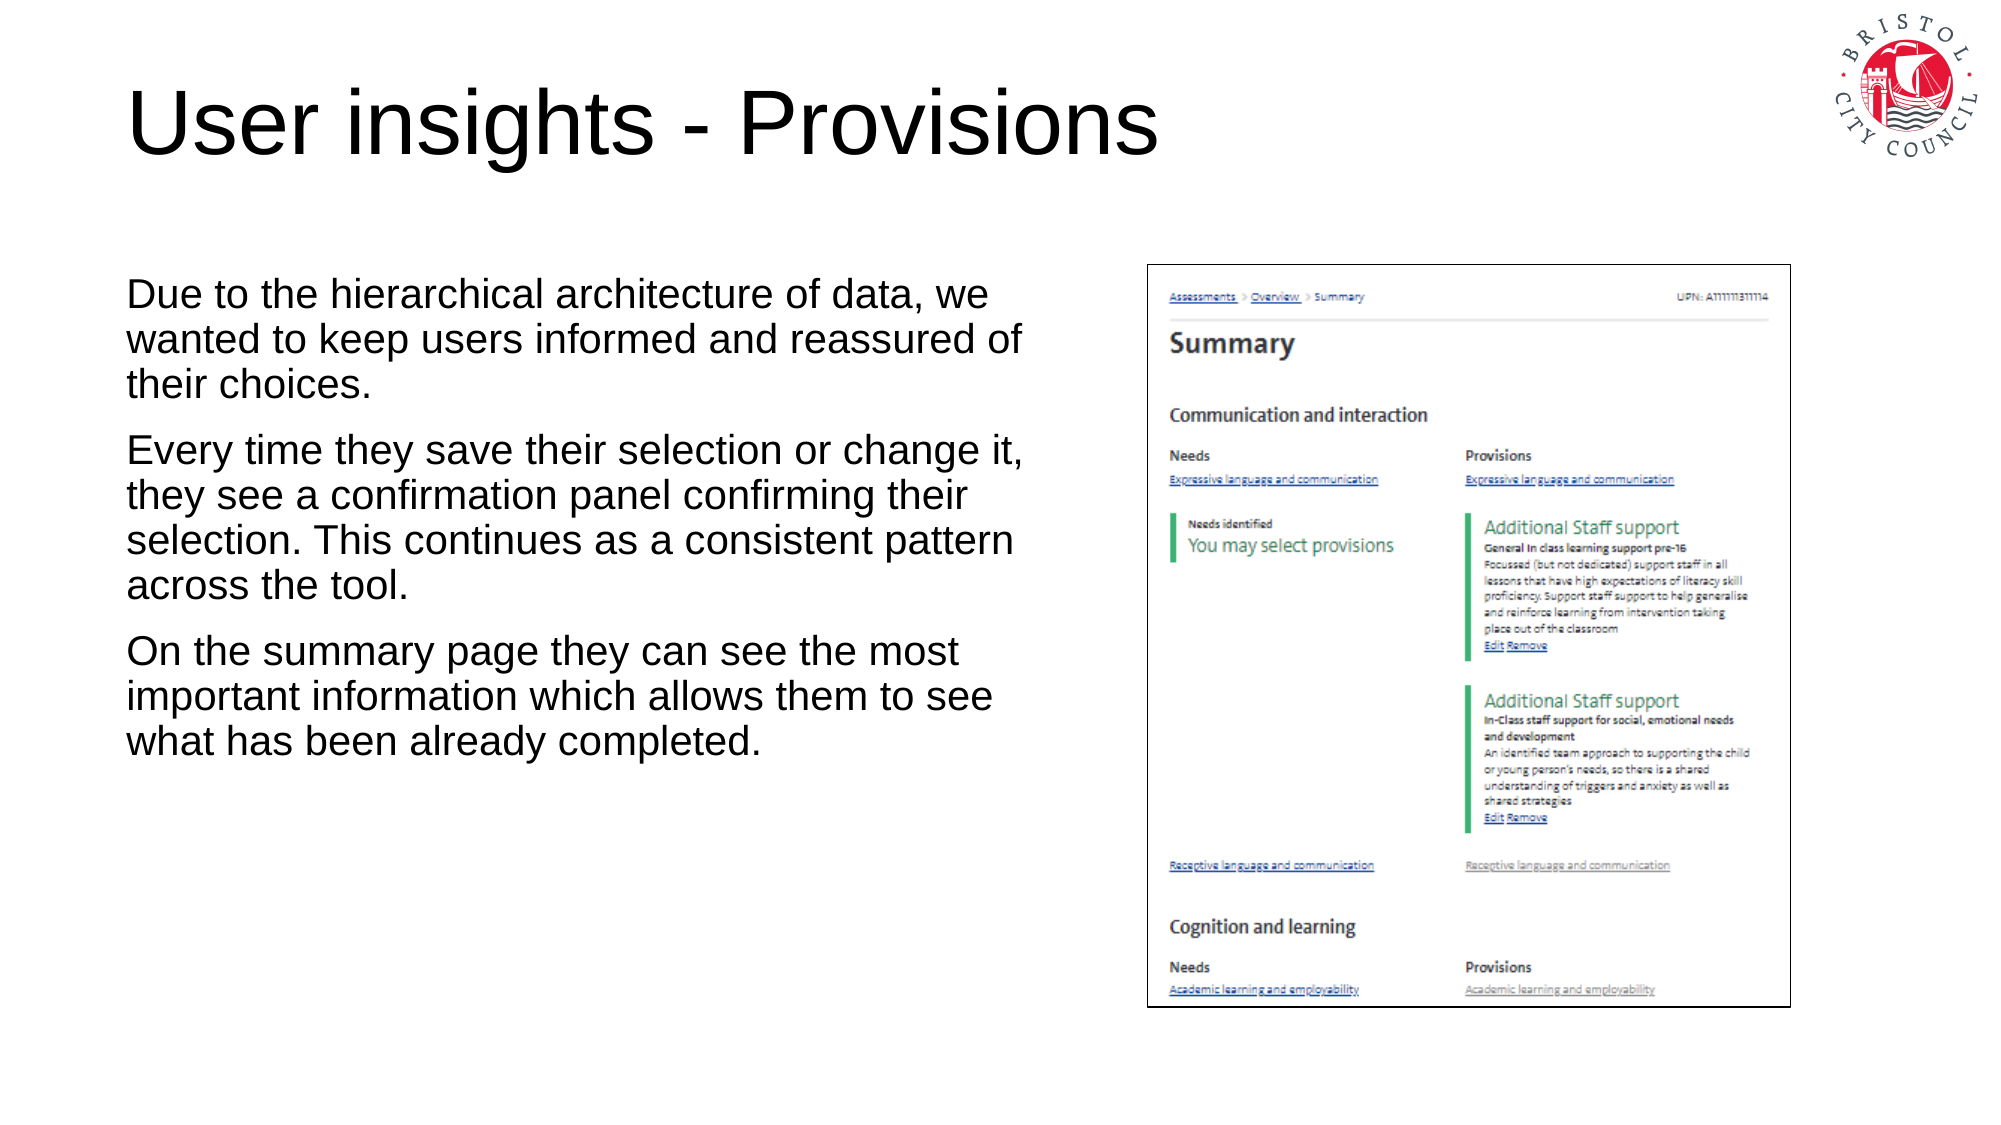

User insights - Provisions
# Due to the hierarchical architecture of data, we wanted to keep users informed and reassured of their choices.
Every time they save their selection or change it, they see a confirmation panel confirming their selection. This continues as a consistent pattern across the tool.
On the summary page they can see the most important information which allows them to see what has been already completed.